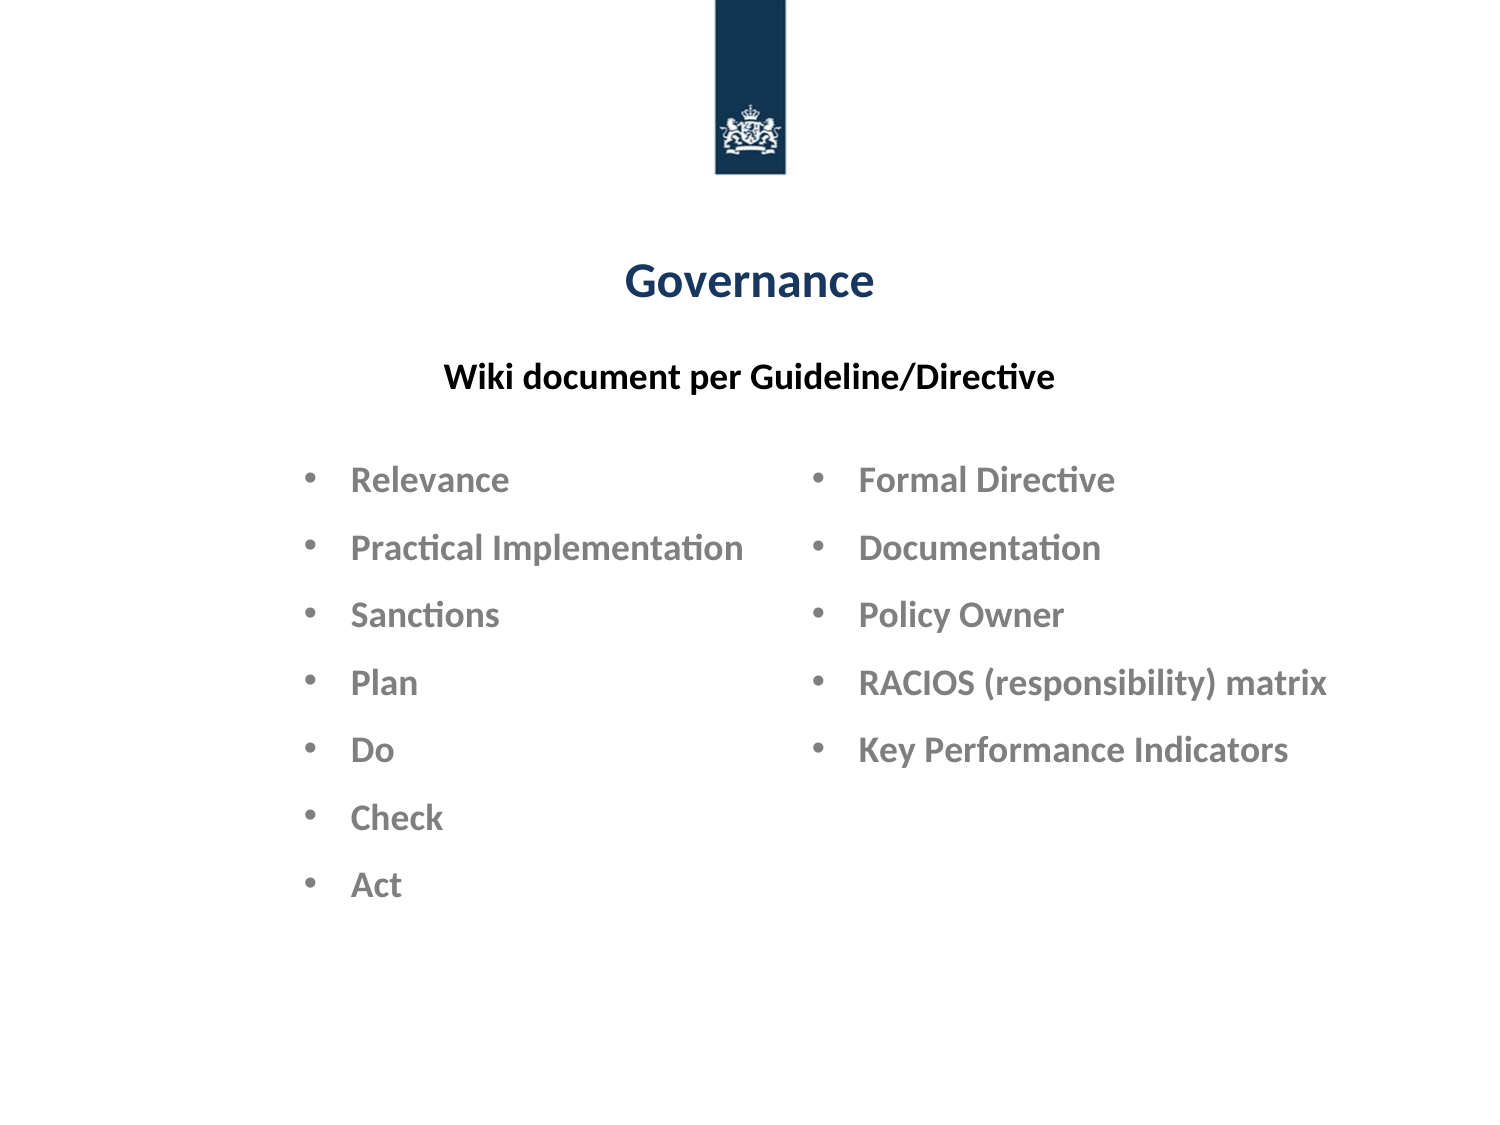

Governance
Wiki document per Guideline/Directive
Relevance
Practical Implementation
Sanctions
Plan
Do
Check
Act
Formal Directive
Documentation
Policy Owner
RACIOS (responsibility) matrix
Key Performance Indicators